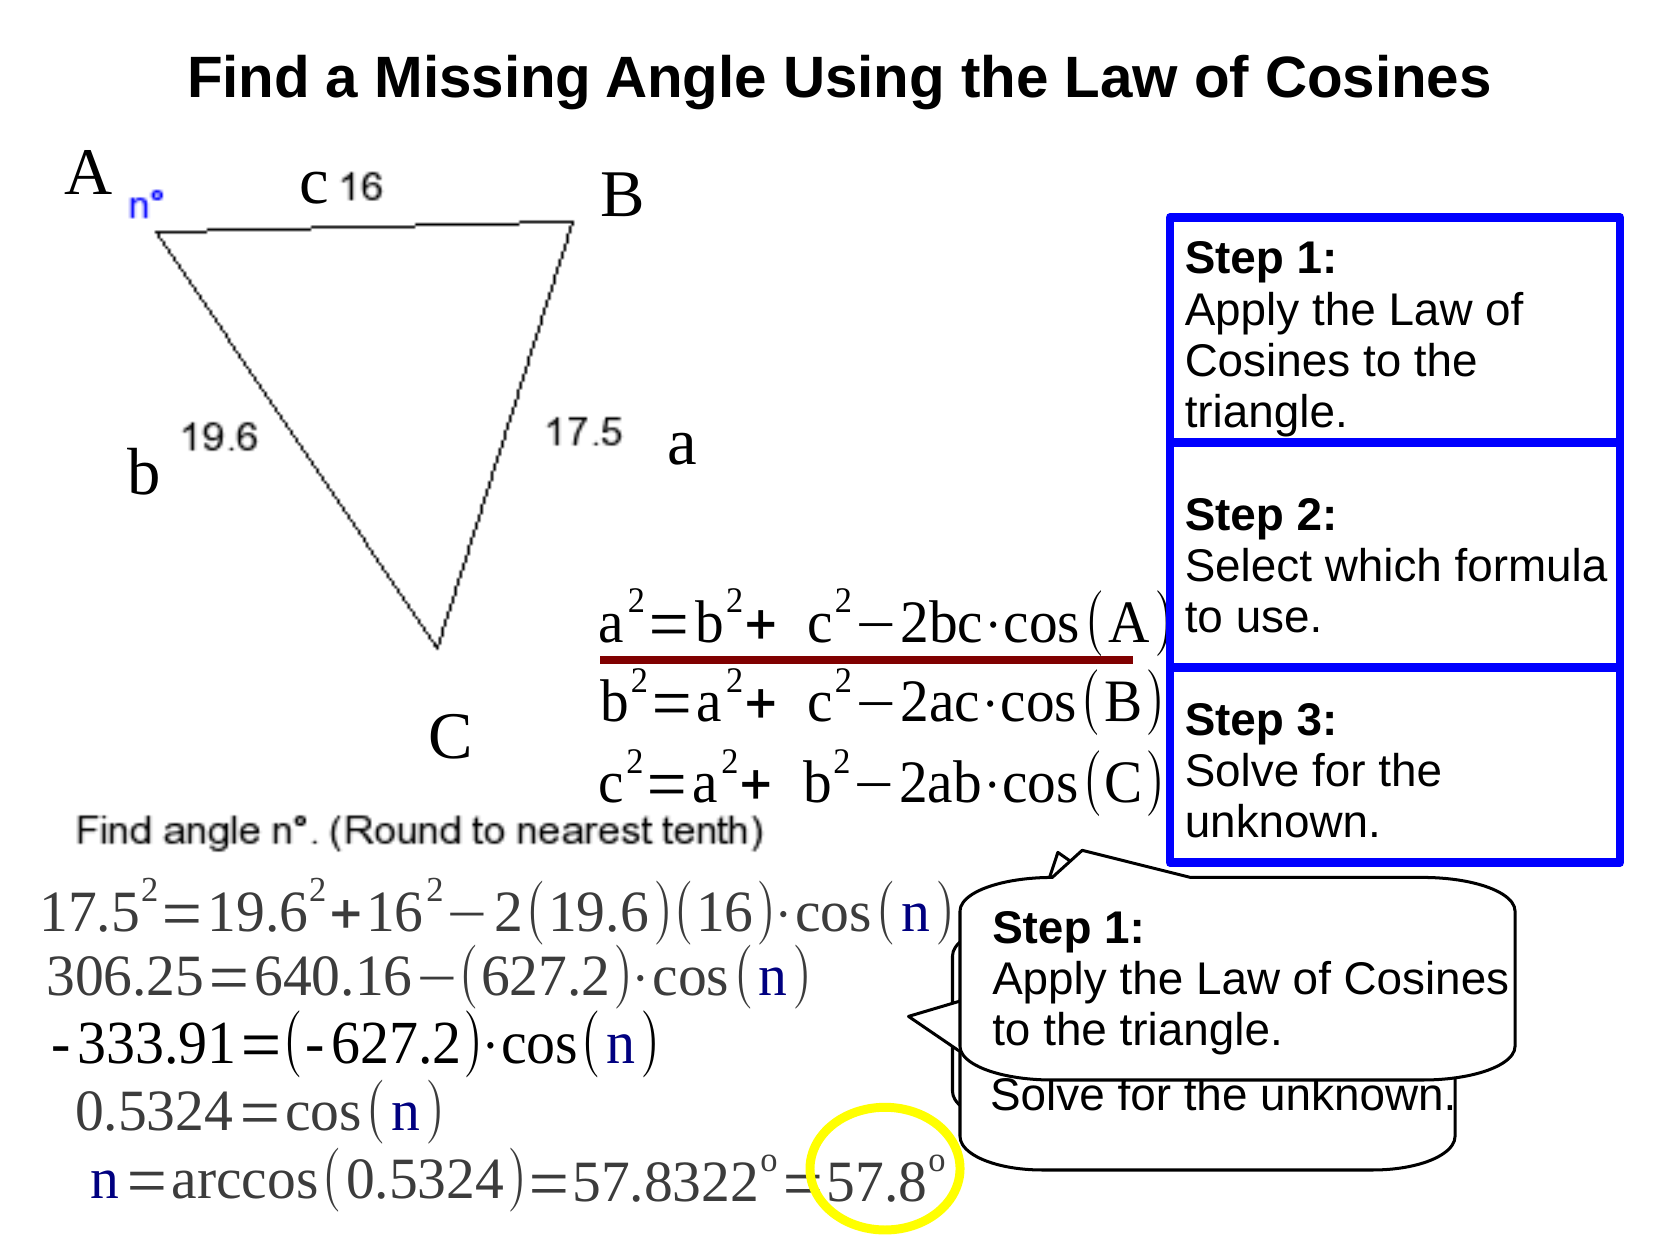

Find a Missing Angle Using the Law of Cosines
A
c
B
Step 1:
Apply the Law of Cosines to the triangle.
Step 2:
Select which formula to use.
Step 3:
Solve for the unknown.
a
b
C
Step 1:
Apply the Law of Cosines
to the triangle.
Step 2:
Select which formula
to use.
Step 3:
Solve for the unknown.